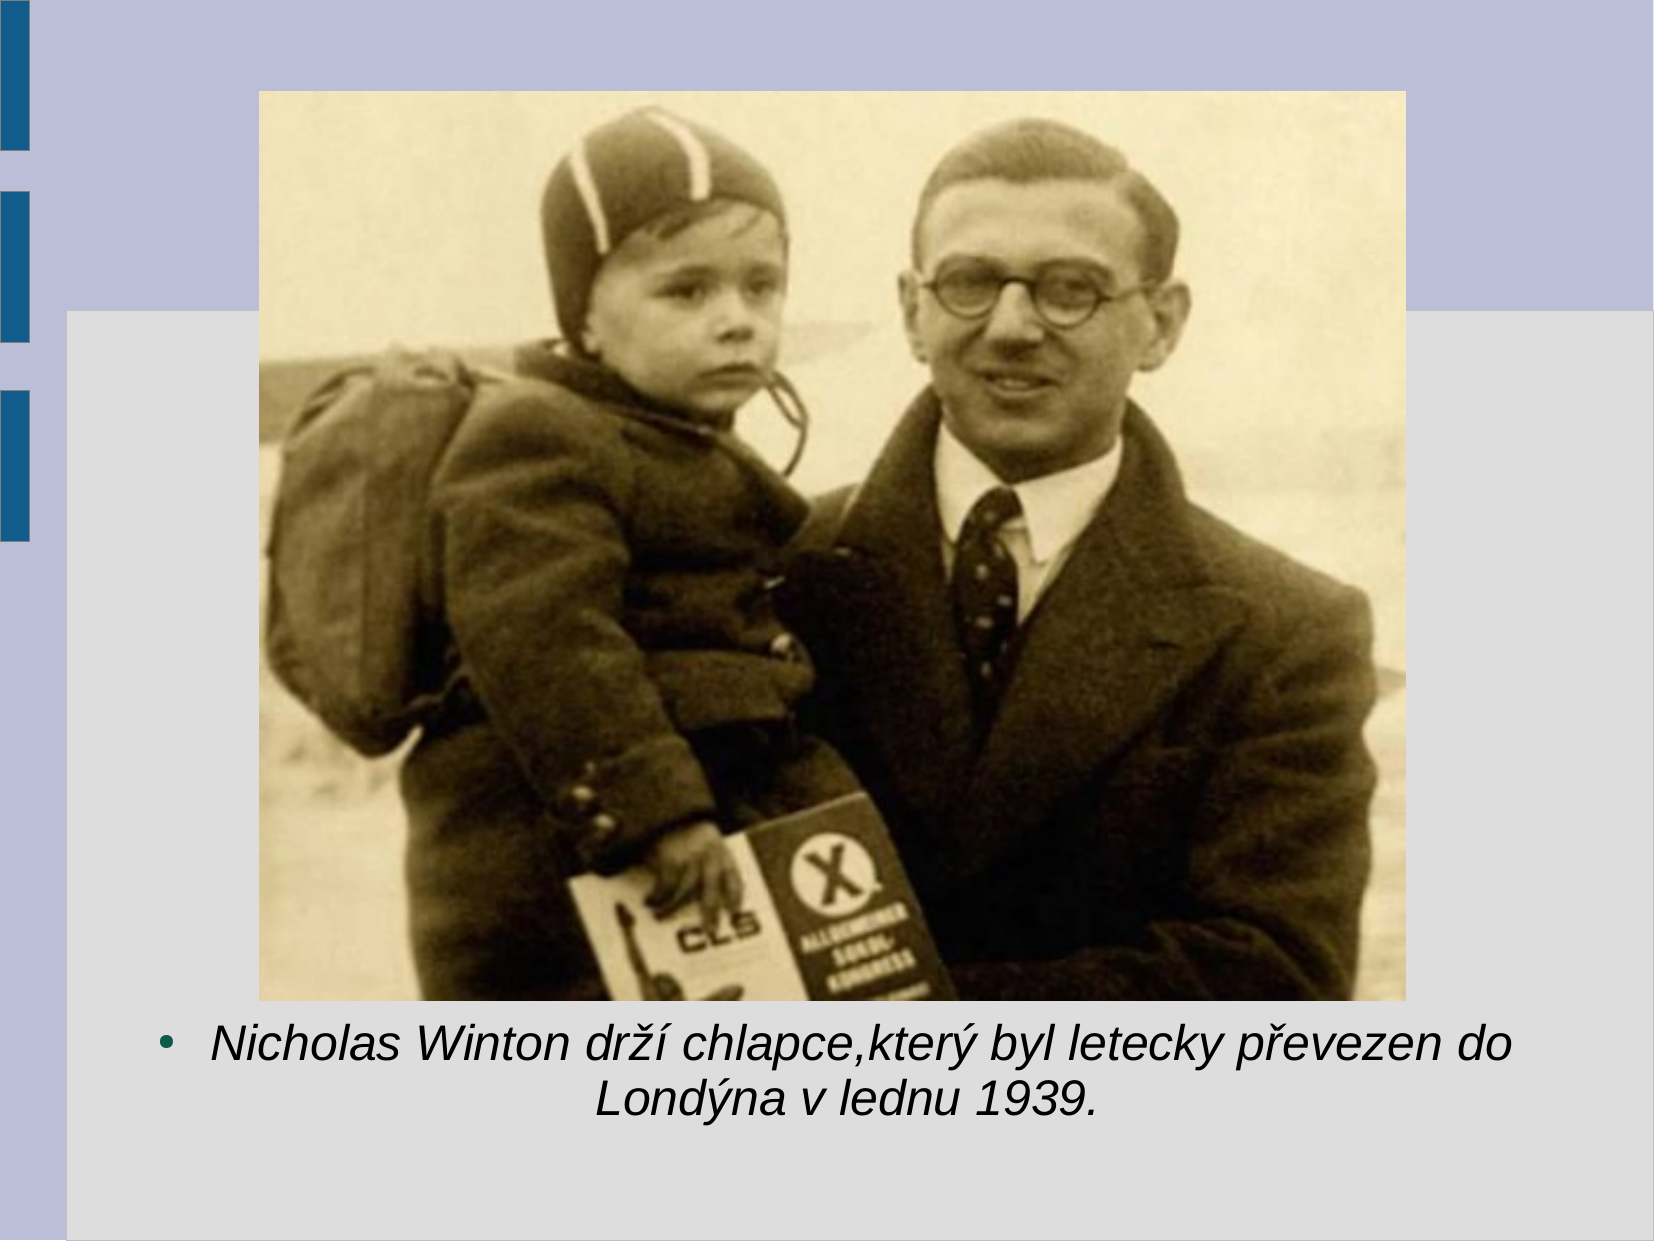

#
Nicholas Winton drží chlapce,který byl letecky převezen do Londýna v lednu 1939.